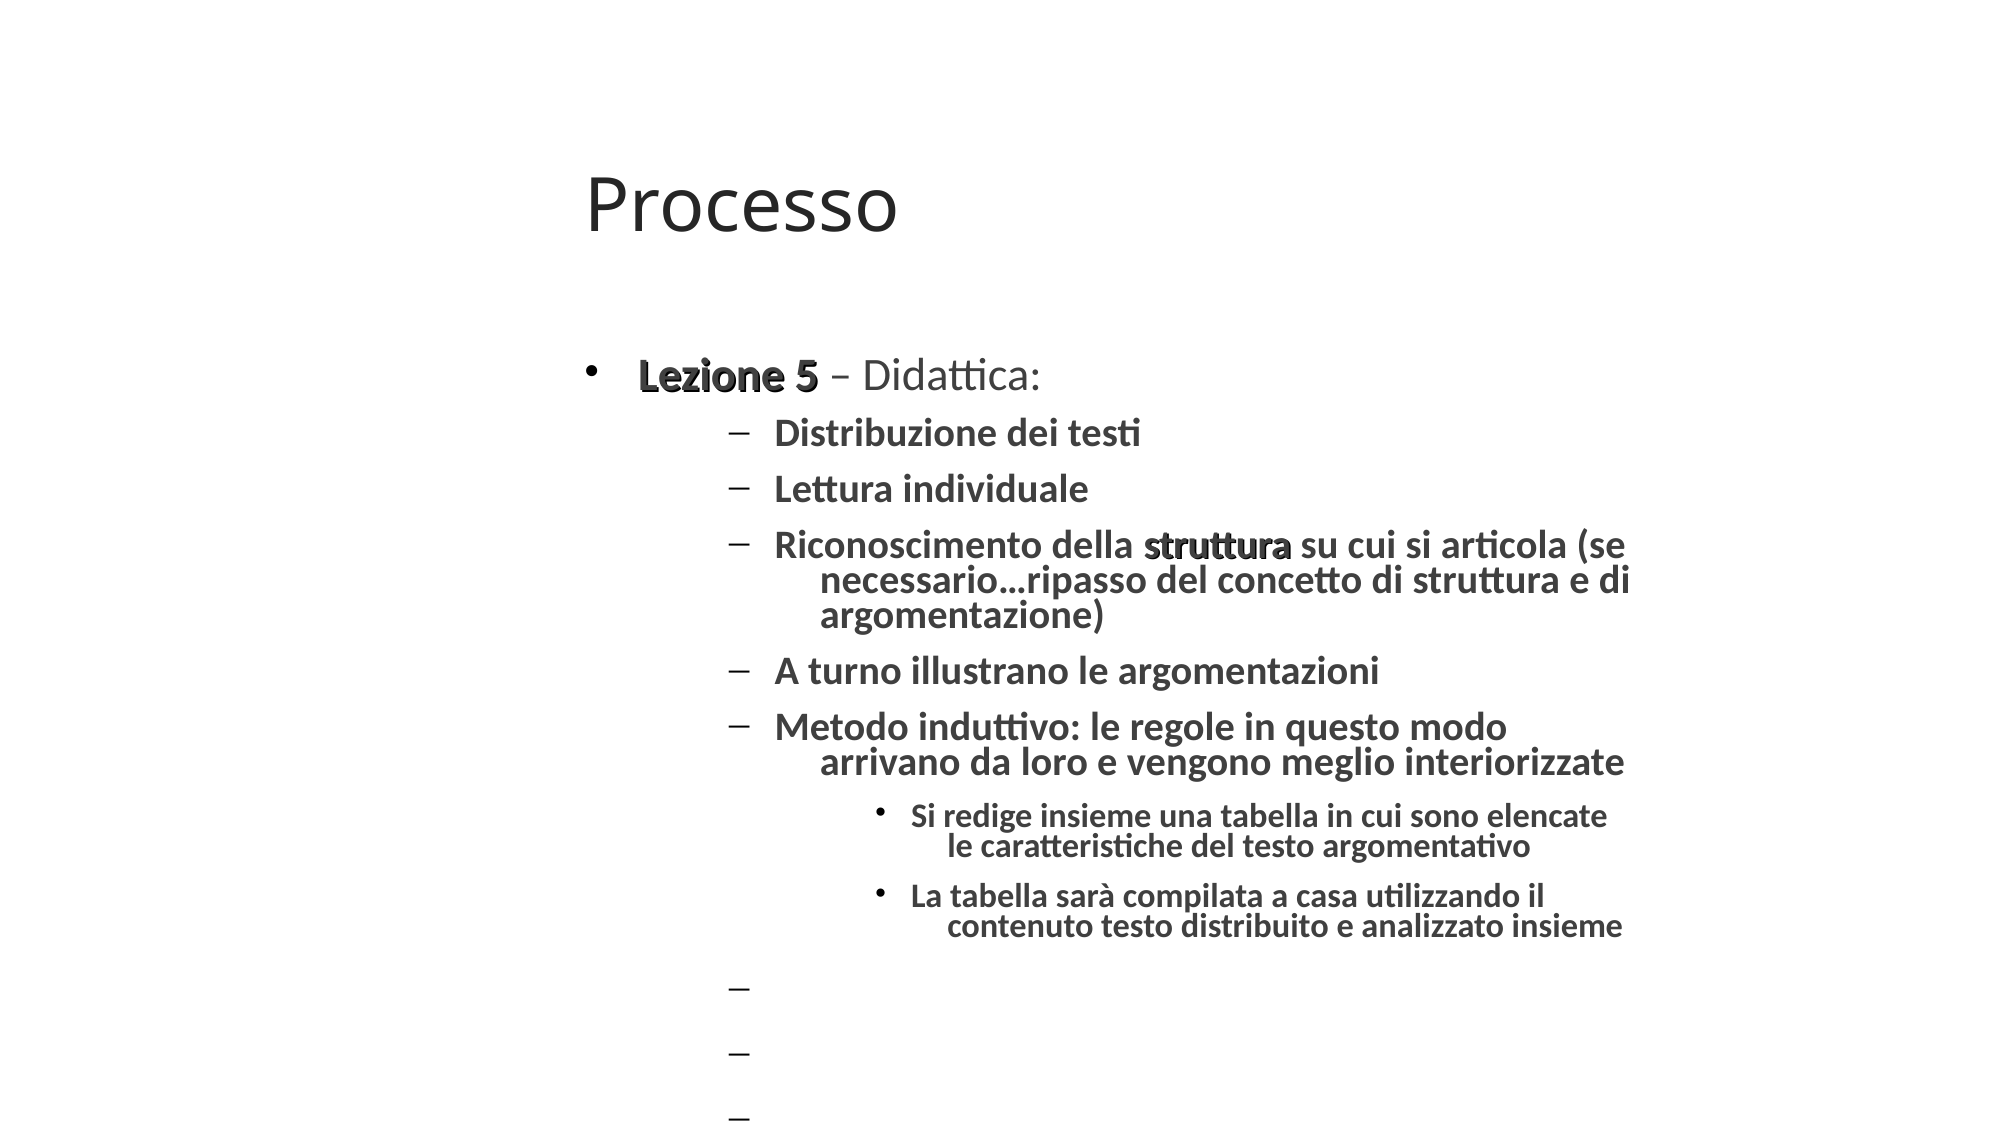

# Processo
Lezione 5 – Didattica:
Distribuzione dei testi
Lettura individuale
Riconoscimento della struttura su cui si articola (se necessario…ripasso del concetto di struttura e di argomentazione)
A turno illustrano le argomentazioni
Metodo induttivo: le regole in questo modo arrivano da loro e vengono meglio interiorizzate
Si redige insieme una tabella in cui sono elencate le caratteristiche del testo argomentativo
La tabella sarà compilata a casa utilizzando il contenuto testo distribuito e analizzato insieme